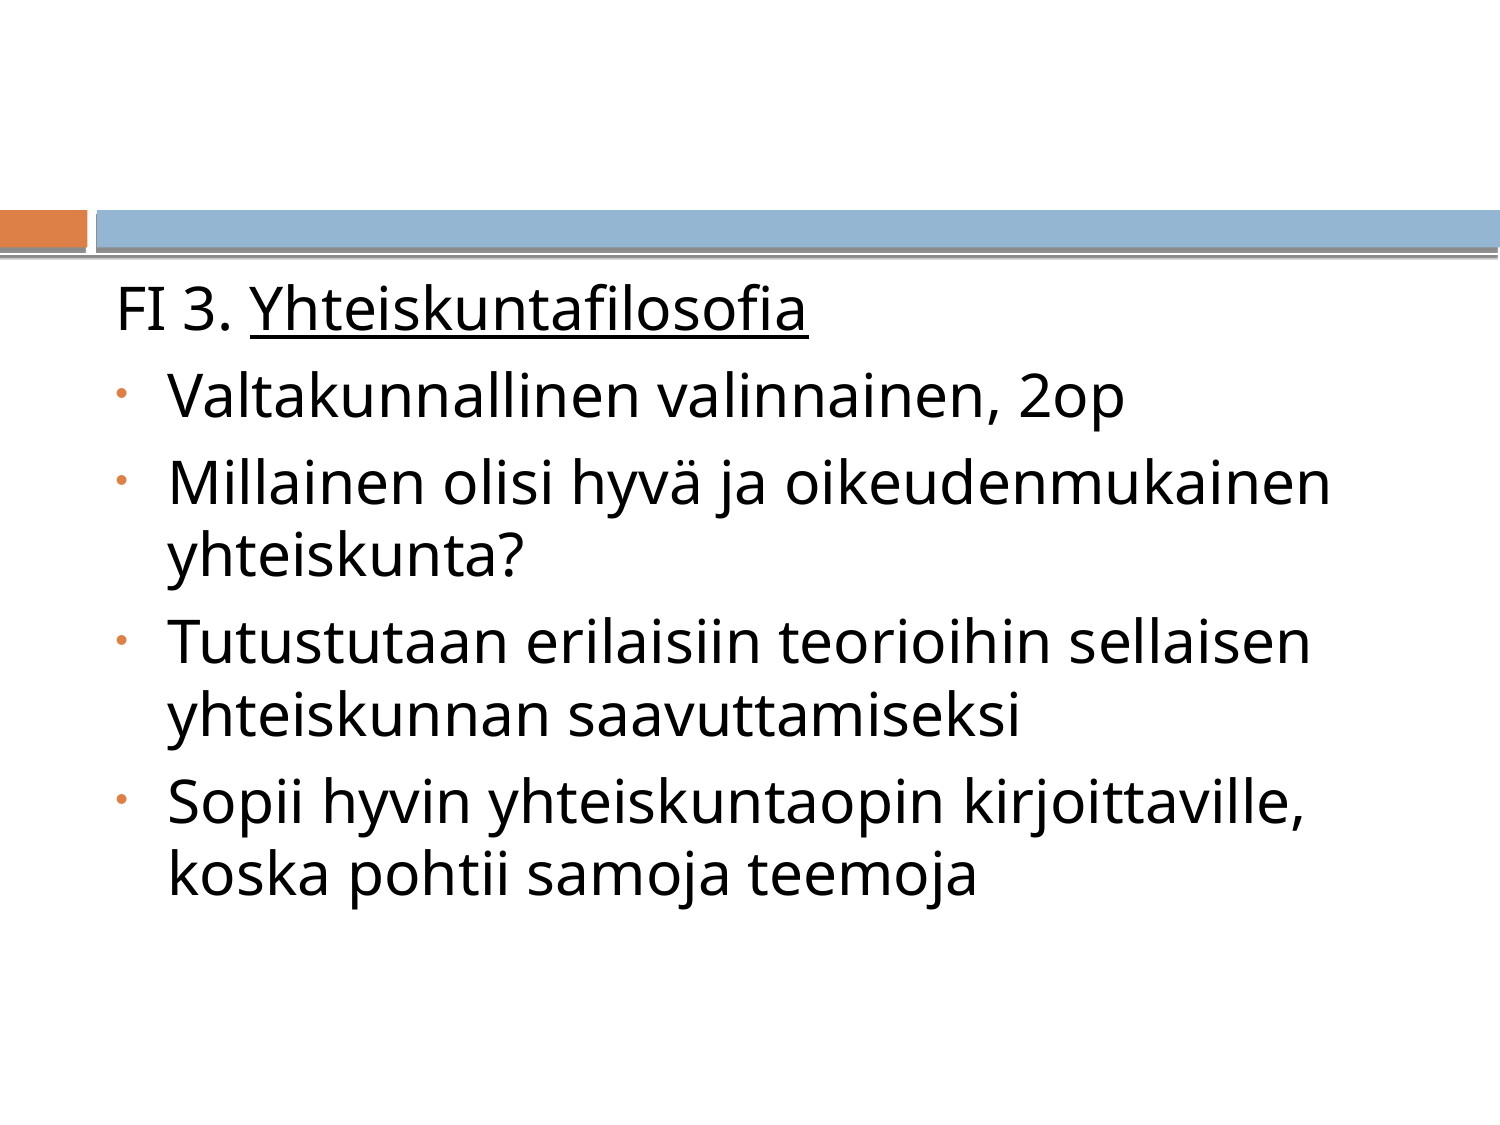

#
FI 3. Yhteiskuntafilosofia
Valtakunnallinen valinnainen, 2op
Millainen olisi hyvä ja oikeudenmukainen yhteiskunta?
Tutustutaan erilaisiin teorioihin sellaisen yhteiskunnan saavuttamiseksi
Sopii hyvin yhteiskuntaopin kirjoittaville, koska pohtii samoja teemoja